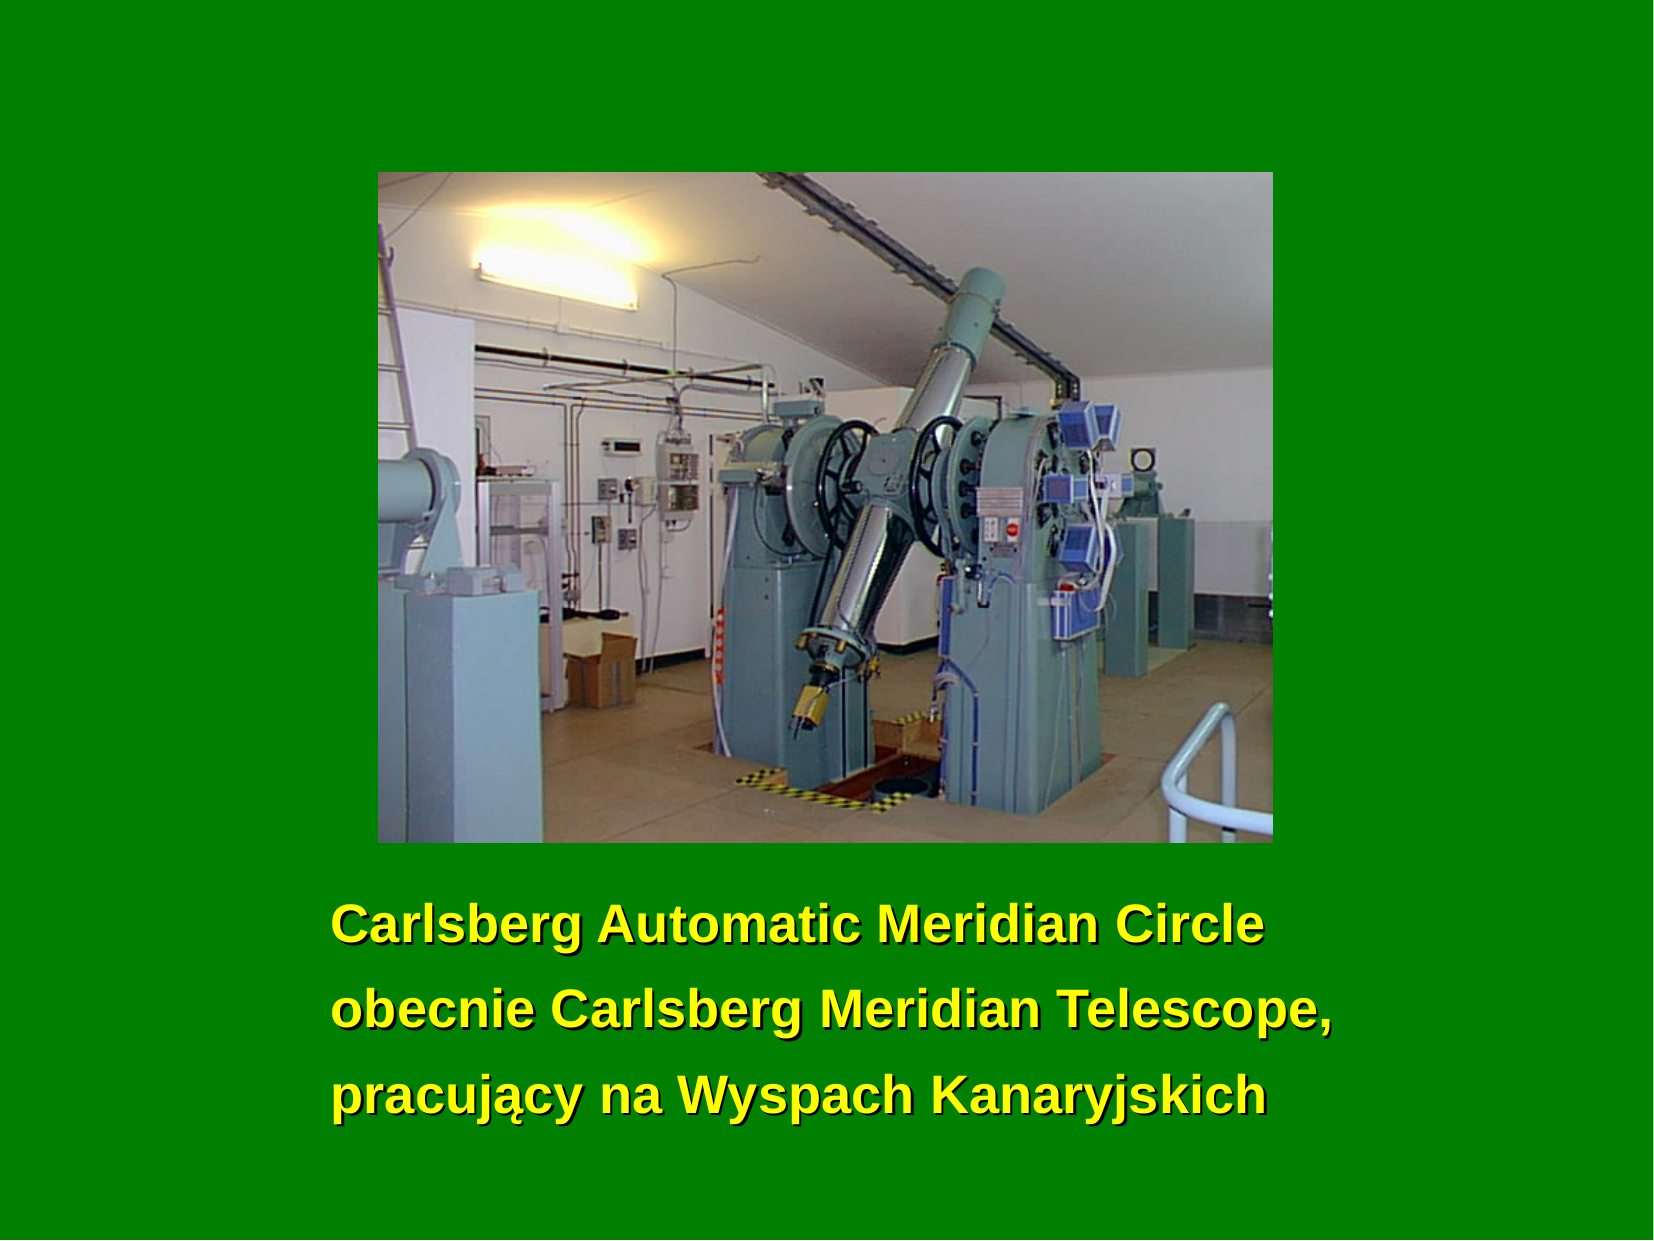

Carlsberg Automatic Meridian Circle
obecnie Carlsberg Meridian Telescope,
pracujący na Wyspach Kanaryjskich